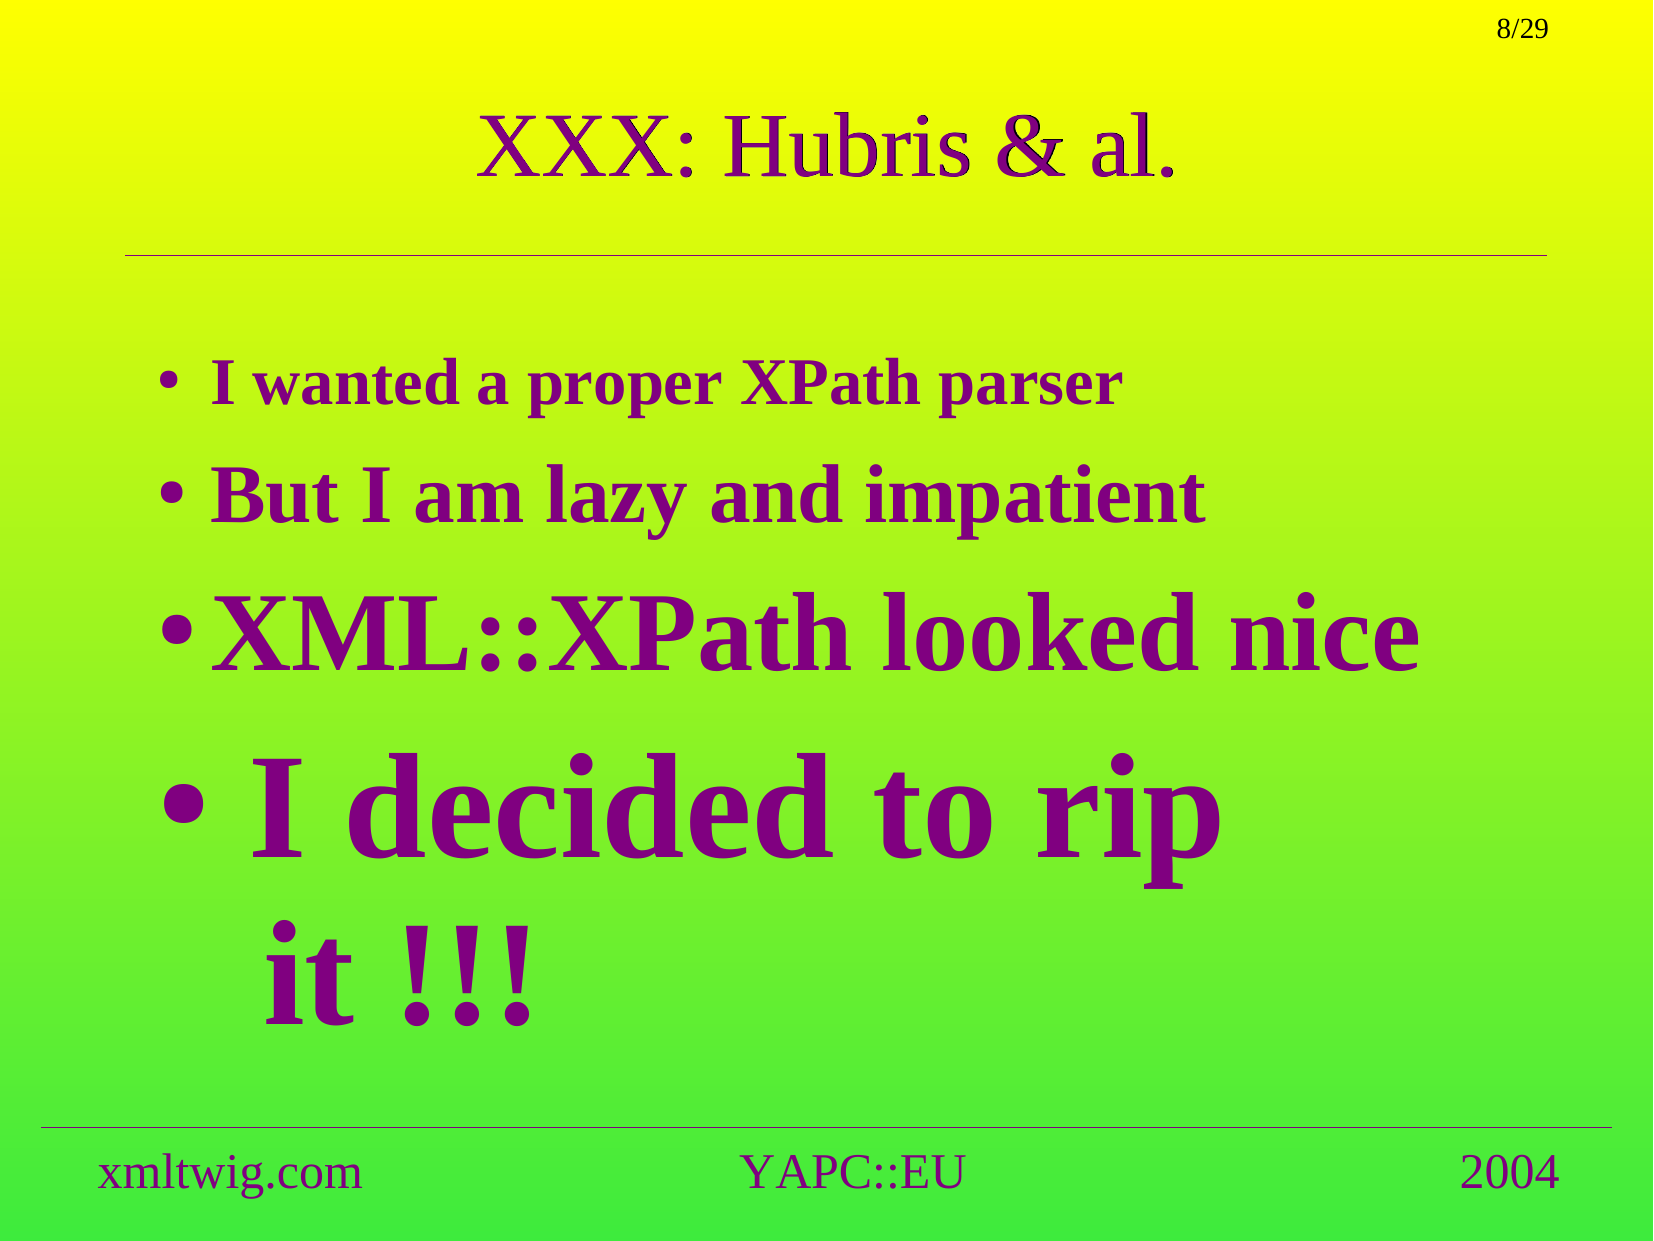

# XXX: Hubris & al.
I wanted a proper XPath parser
But I am lazy and impatient
XML::XPath looked nice
 I decided to rip it !!!